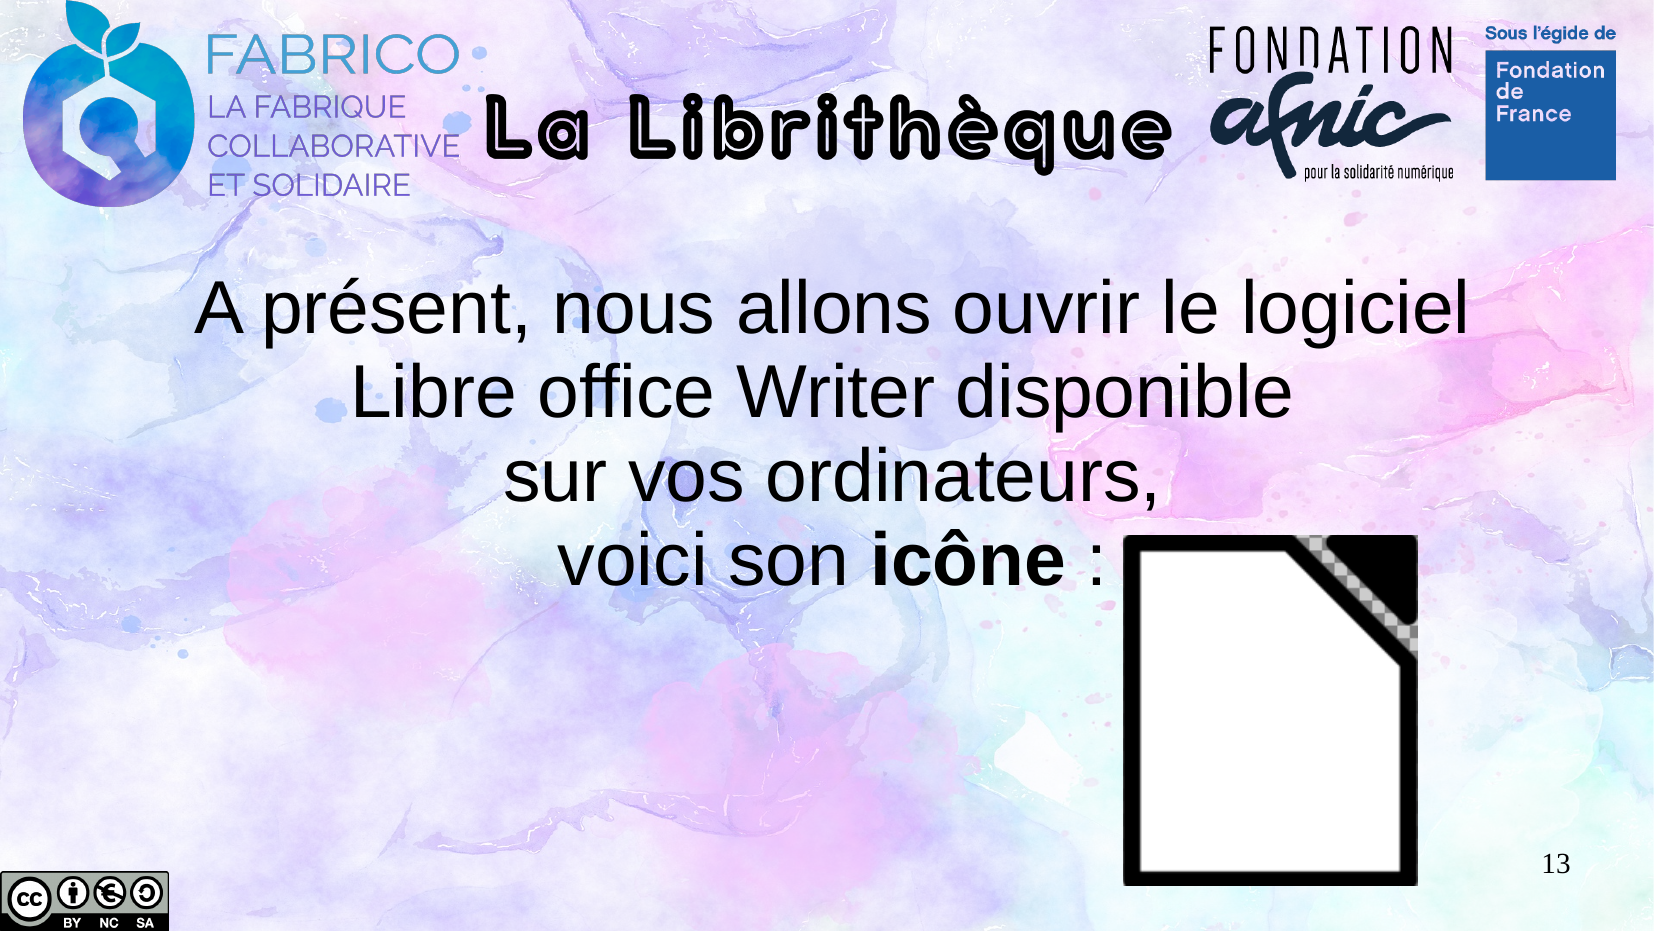

# A présent, nous allons ouvrir le logiciel
Libre office Writer disponible
sur vos ordinateurs,
voici son icône :
13